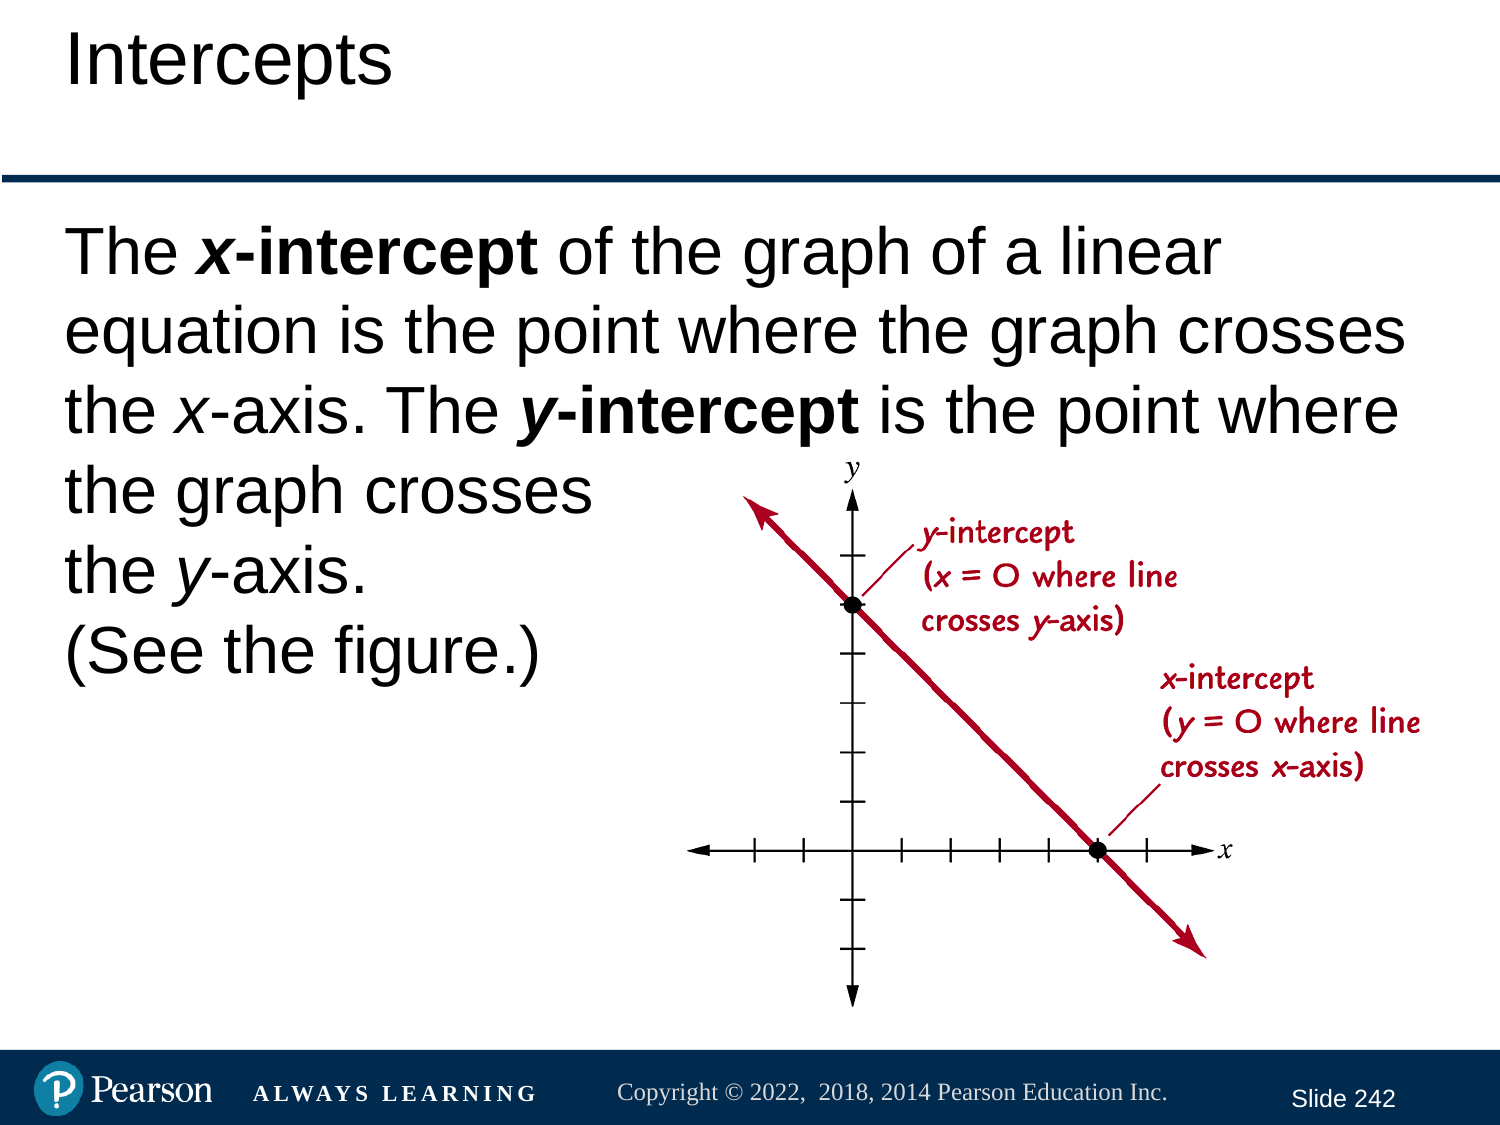

# Intercepts
The x-intercept of the graph of a linear equation is the point where the graph crosses the x-axis. The y-intercept is the point where the graph crosses
the y-axis.
(See the figure.)